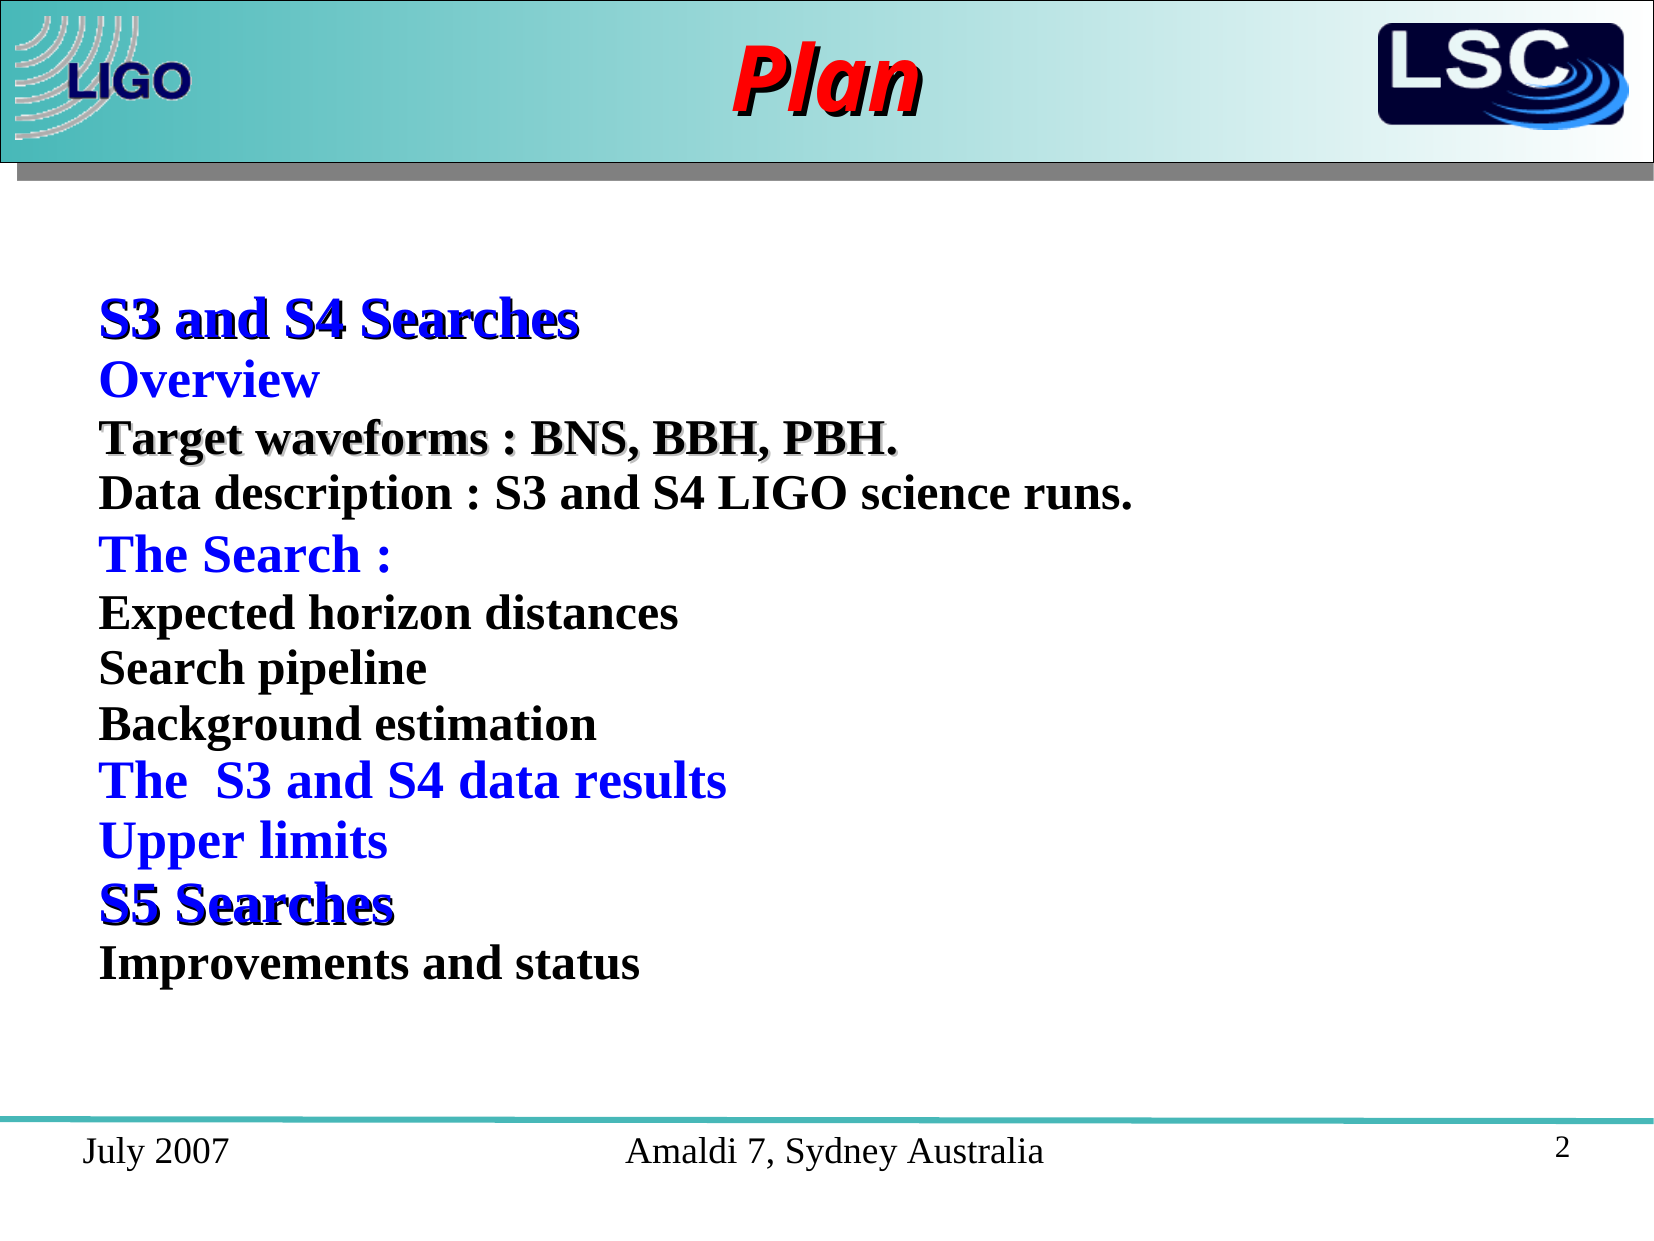

Plan
# S3 and S4 Searches
Overview
Target waveforms : BNS, BBH, PBH.
Data description : S3 and S4 LIGO science runs.
The Search :
Expected horizon distances
Search pipeline
Background estimation
The S3 and S4 data results
Upper limits
S5 Searches
Improvements and status
2